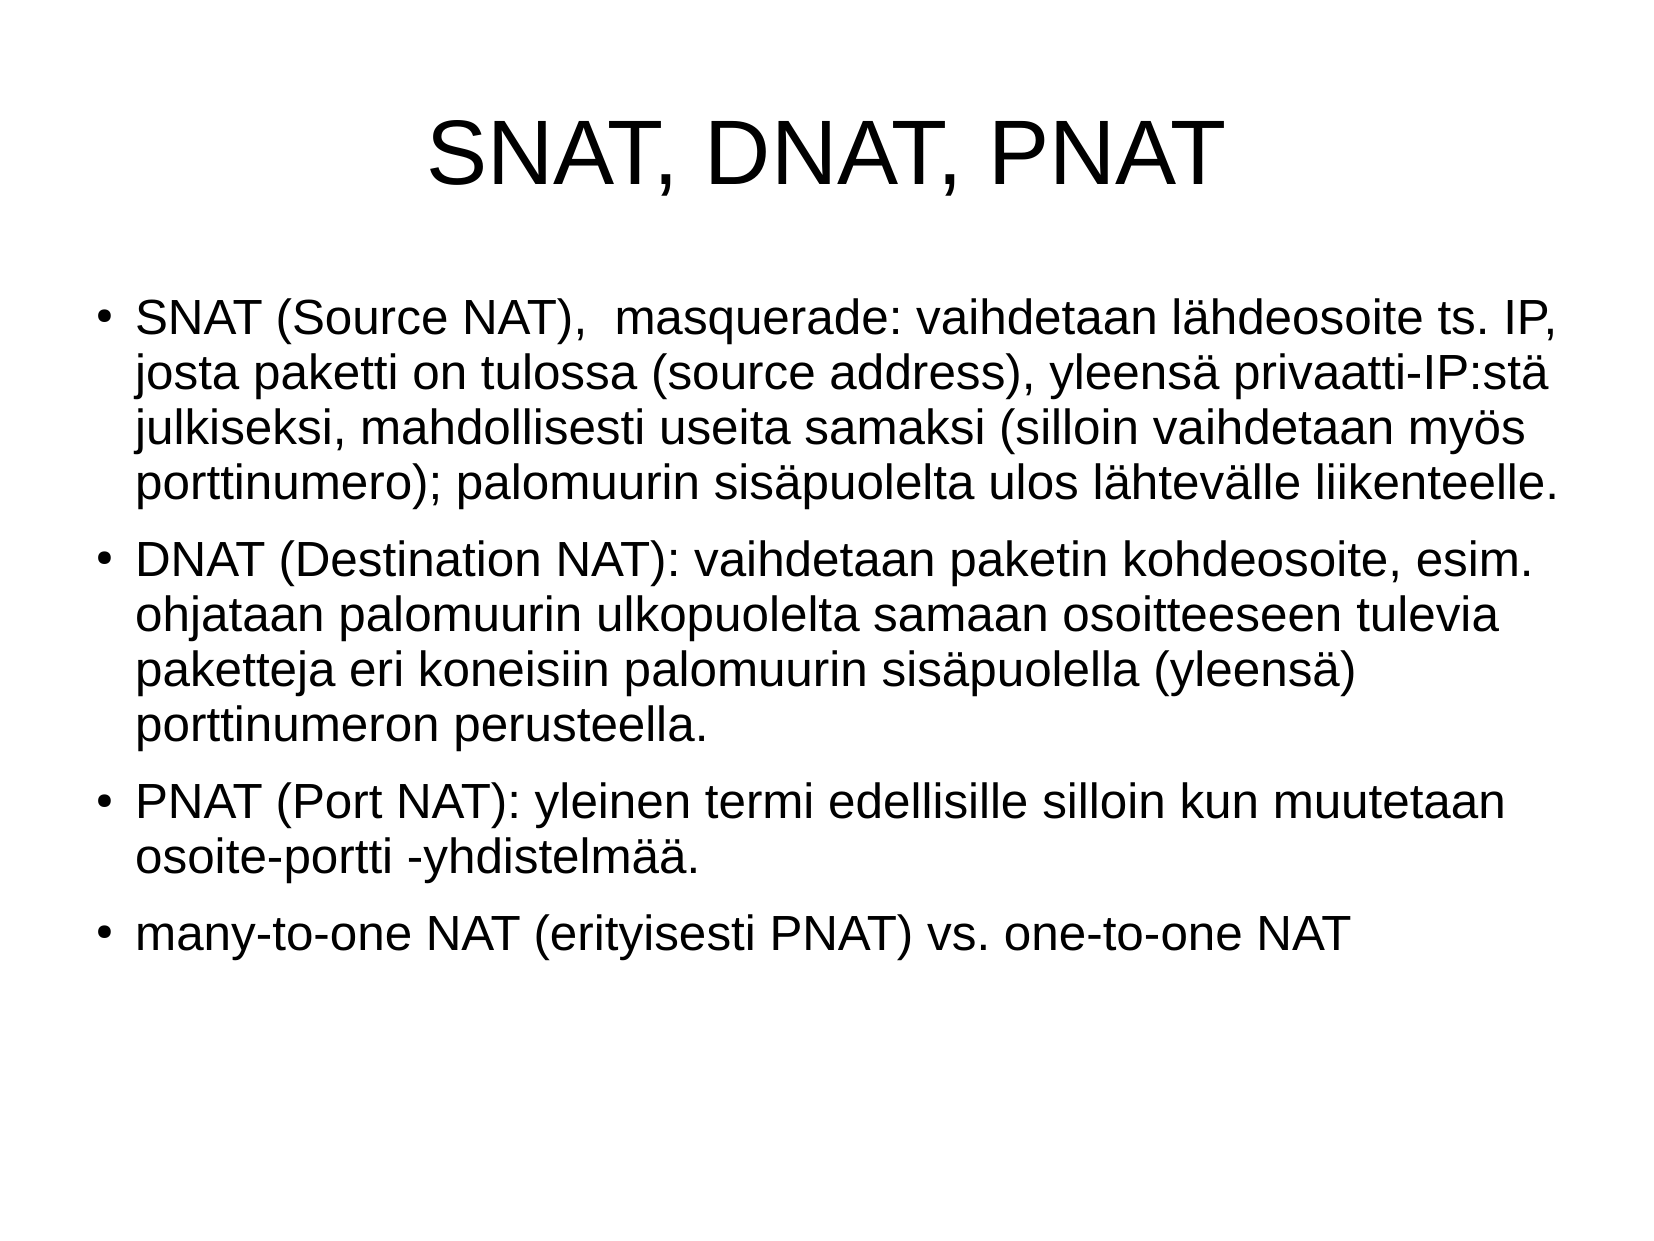

# SNAT, DNAT, PNAT
SNAT (Source NAT), masquerade: vaihdetaan lähdeosoite ts. IP, josta paketti on tulossa (source address), yleensä privaatti-IP:stä julkiseksi, mahdollisesti useita samaksi (silloin vaihdetaan myös porttinumero); palomuurin sisäpuolelta ulos lähtevälle liikenteelle.
DNAT (Destination NAT): vaihdetaan paketin kohdeosoite, esim. ohjataan palomuurin ulkopuolelta samaan osoitteeseen tulevia paketteja eri koneisiin palomuurin sisäpuolella (yleensä) porttinumeron perusteella.
PNAT (Port NAT): yleinen termi edellisille silloin kun muutetaan osoite-portti -yhdistelmää.
many-to-one NAT (erityisesti PNAT) vs. one-to-one NAT